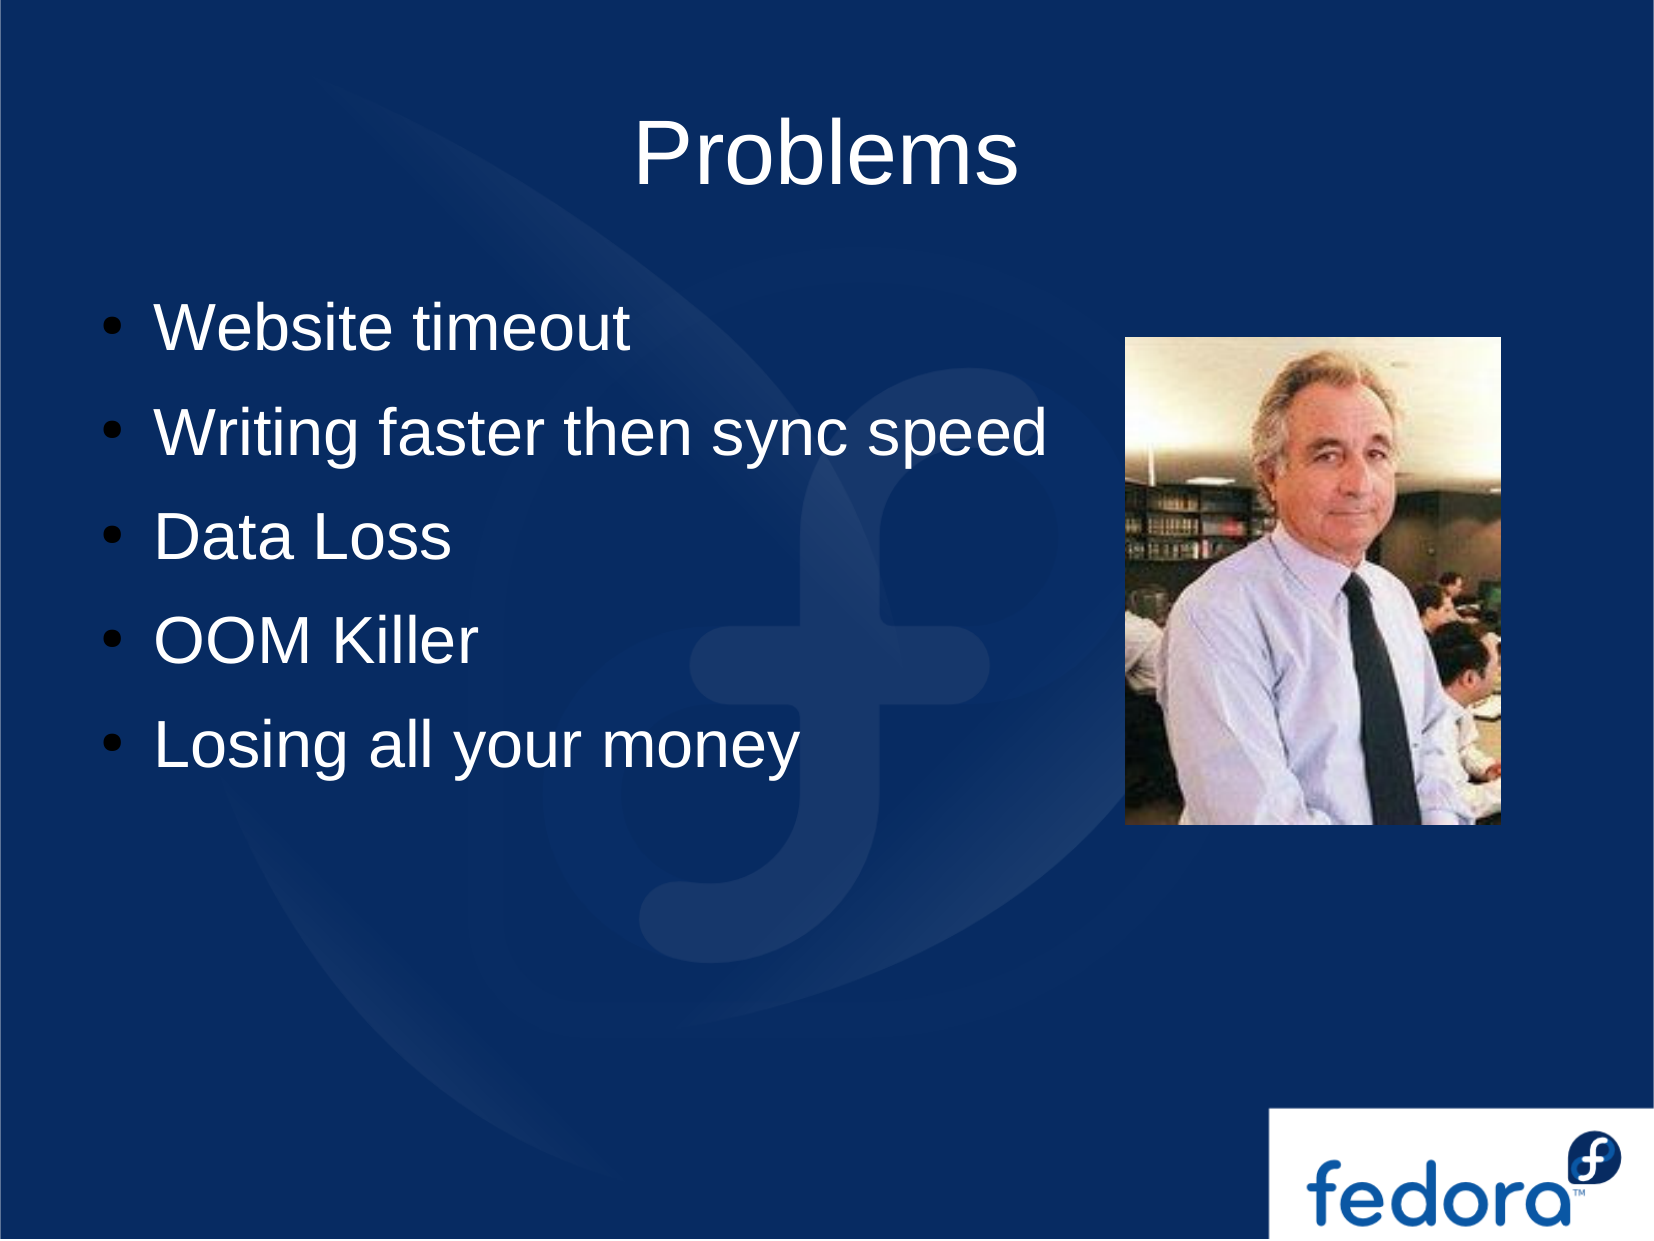

# Problems
Website timeout
Writing faster then sync speed
Data Loss
OOM Killer
Losing all your money